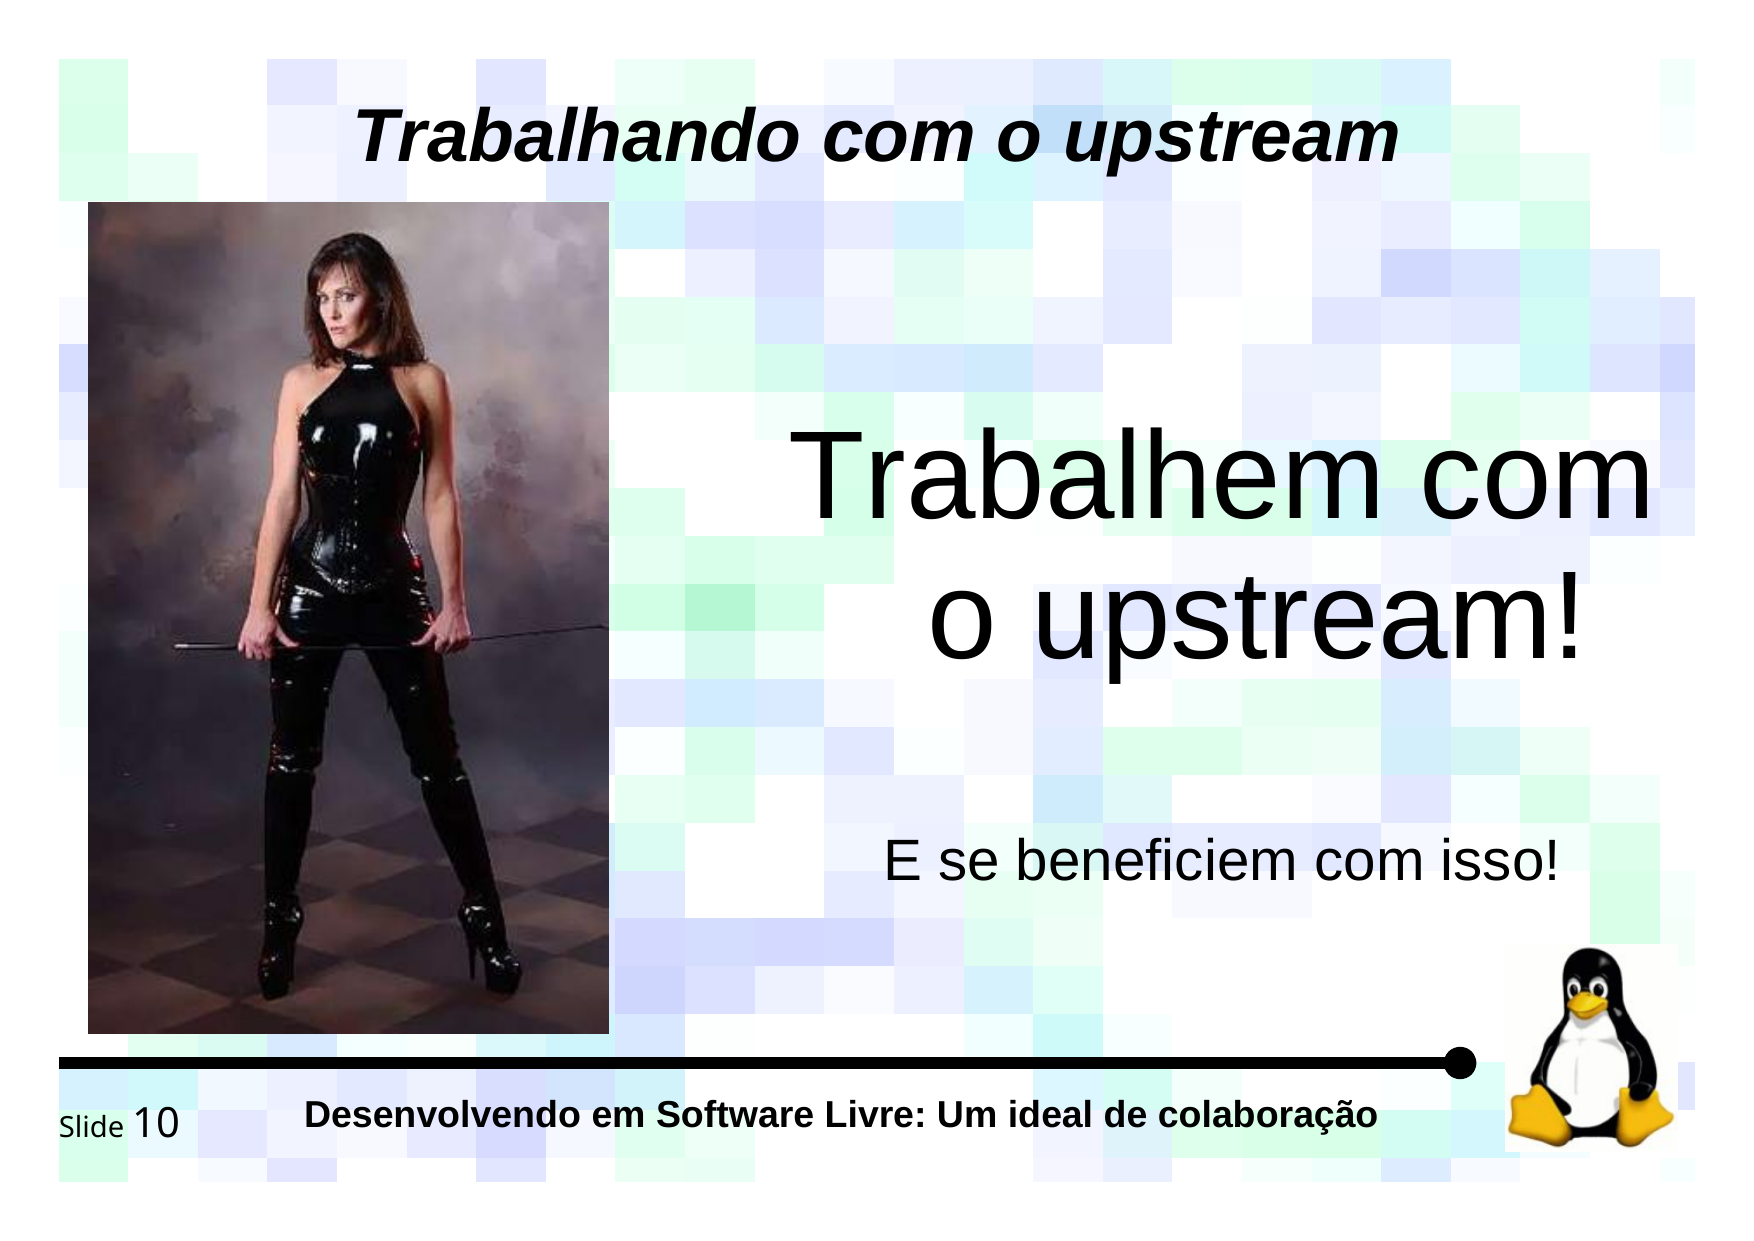

# Trabalhando com o upstream
Trabalhem com o upstream!
E se beneficiem com isso!